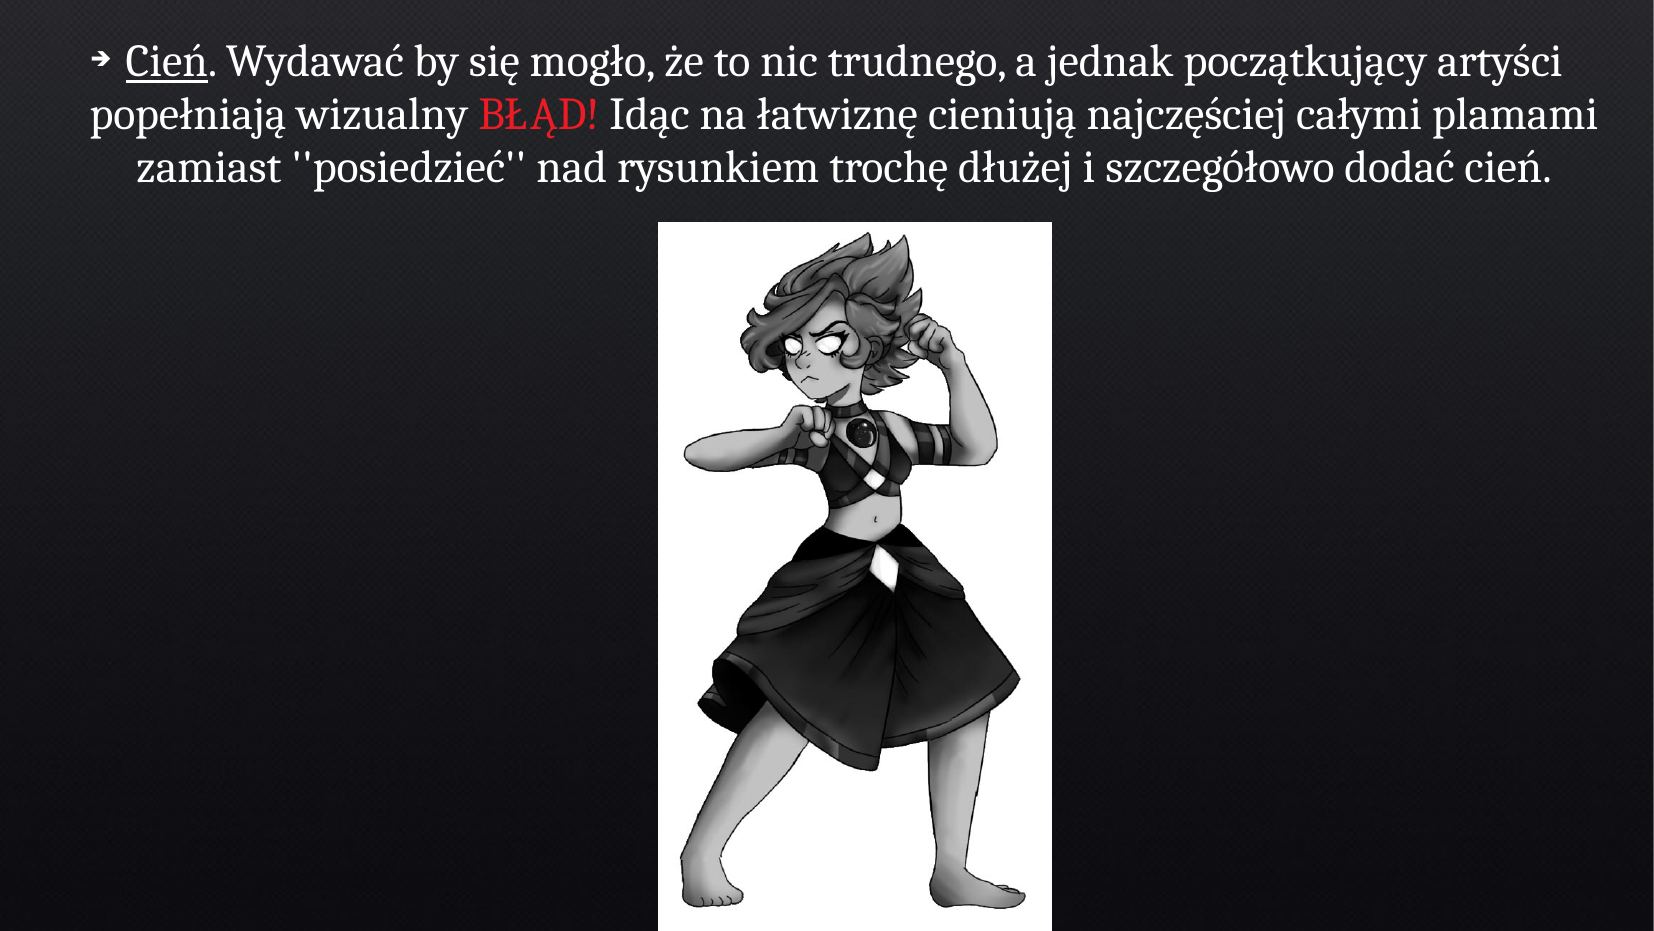

# Cień. Wydawać by się mogło, że to nic trudnego, a jednak początkujący artyści popełniają wizualny BŁĄD! Idąc na łatwiznę cieniują najczęściej całymi plamami zamiast ''posiedzieć'' nad rysunkiem trochę dłużej i szczegółowo dodać cień.